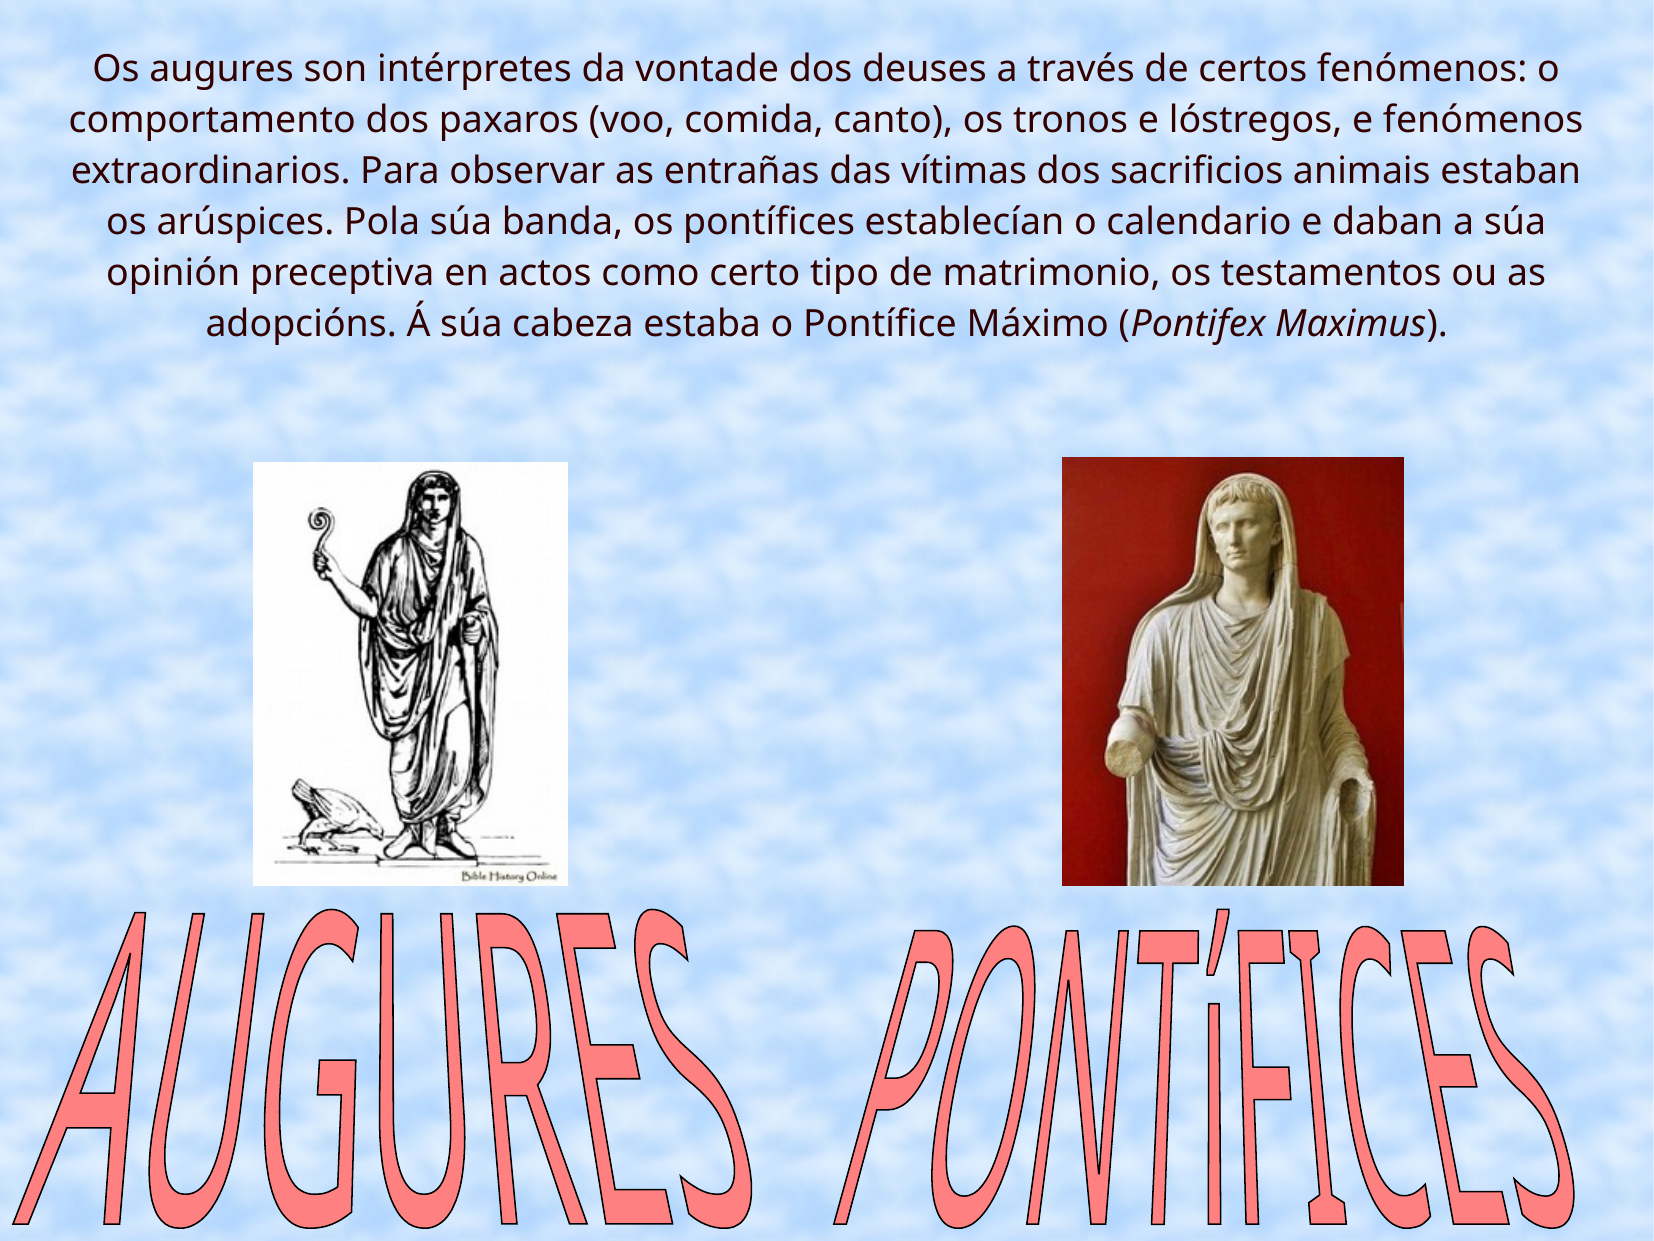

Os augures son intérpretes da vontade dos deuses a través de certos fenómenos: o comportamento dos paxaros (voo, comida, canto), os tronos e lóstregos, e fenómenos extraordinarios. Para observar as entrañas das vítimas dos sacrificios animais estaban os arúspices. Pola súa banda, os pontífices establecían o calendario e daban a súa opinión preceptiva en actos como certo tipo de matrimonio, os testamentos ou as adopcións. Á súa cabeza estaba o Pontífice Máximo (Pontifex Maximus).
AUGURES
PONTíFICES